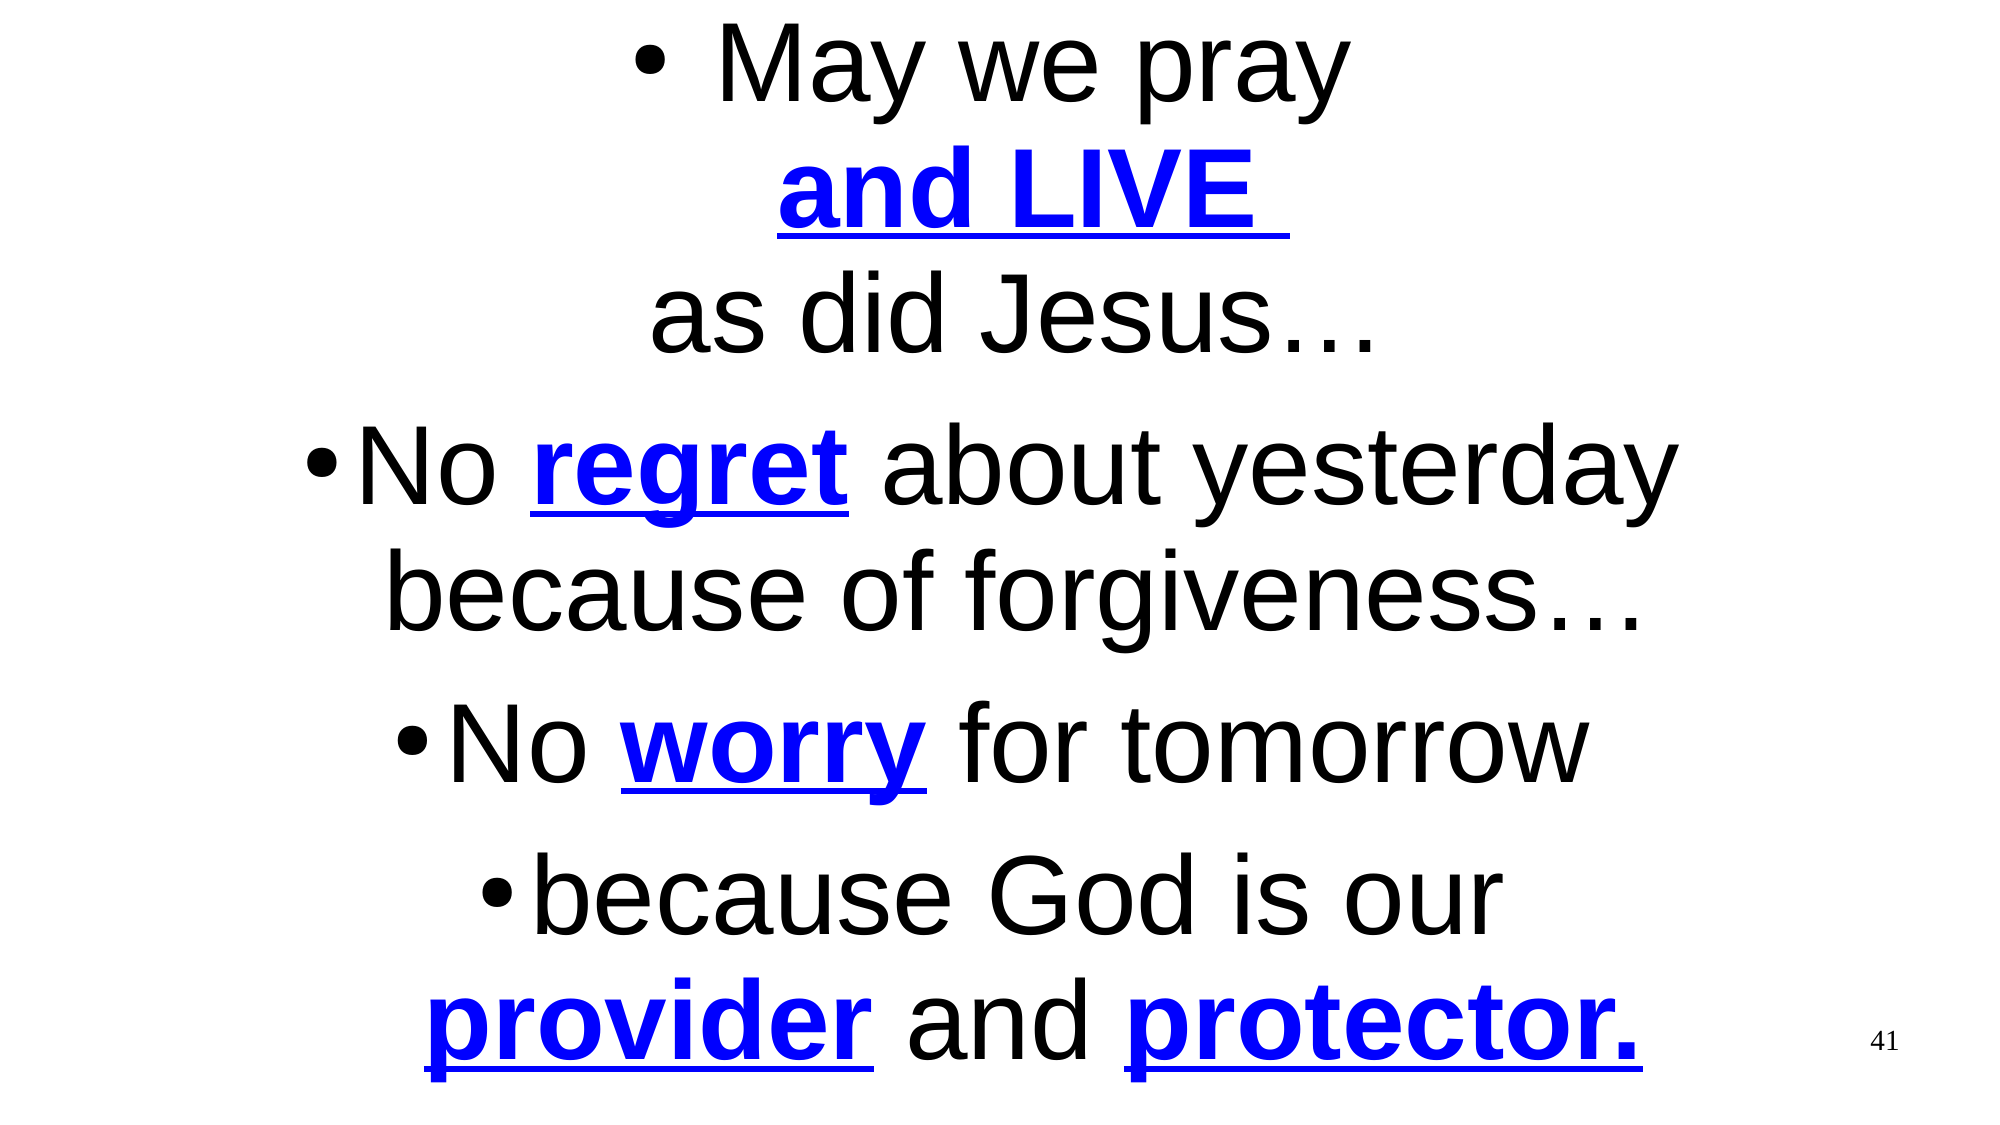

# May we pray and LIVE  as did Jesus…
No regret about yesterday
because of forgiveness…
No worry for tomorrow
because God is our
provider and protector.
41